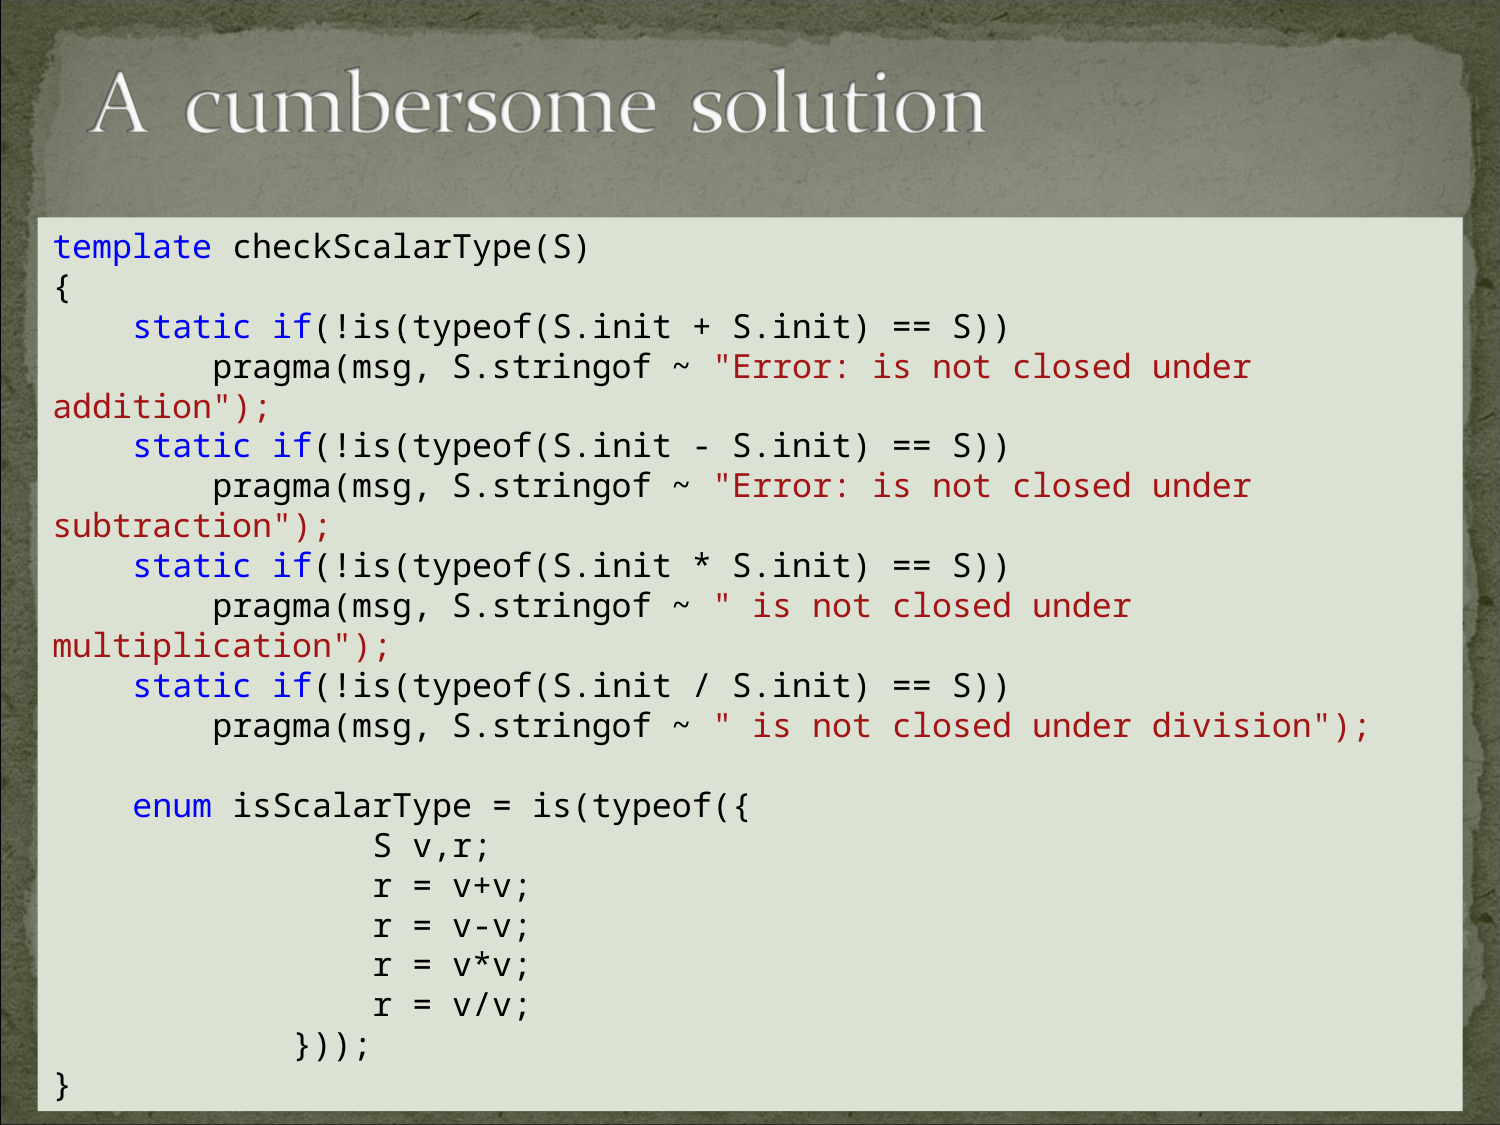

template checkScalarType(S)
{
 static if(!is(typeof(S.init + S.init) == S))
 pragma(msg, S.stringof ~ "Error: is not closed under addition");
 static if(!is(typeof(S.init - S.init) == S))
 pragma(msg, S.stringof ~ "Error: is not closed under subtraction");
 static if(!is(typeof(S.init * S.init) == S))
 pragma(msg, S.stringof ~ " is not closed under multiplication");
 static if(!is(typeof(S.init / S.init) == S))
 pragma(msg, S.stringof ~ " is not closed under division");
 enum isScalarType = is(typeof({
 S v,r;
 r = v+v;
 r = v-v;
 r = v*v;
 r = v/v;
 }));
}
#